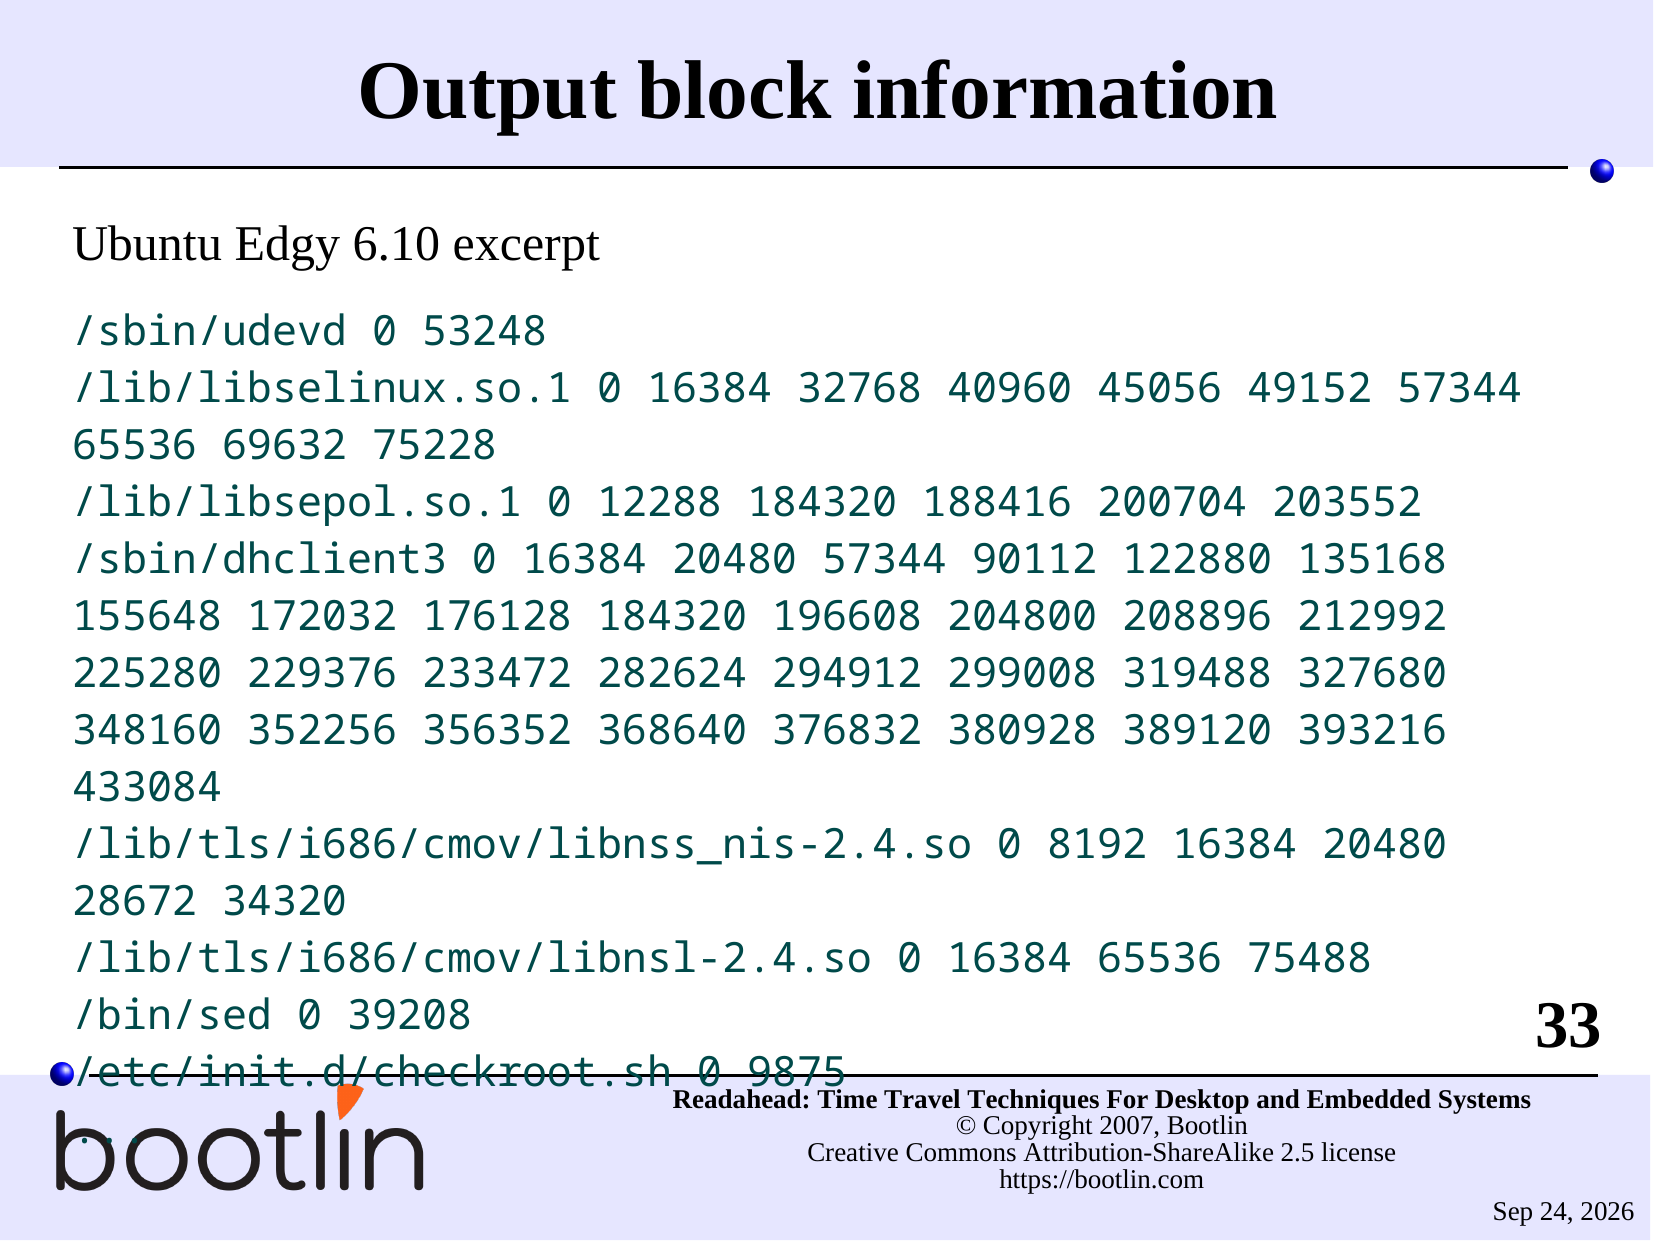

# Output block information
Ubuntu Edgy 6.10 excerpt
/sbin/udevd 0 53248
/lib/libselinux.so.1 0 16384 32768 40960 45056 49152 57344 65536 69632 75228
/lib/libsepol.so.1 0 12288 184320 188416 200704 203552
/sbin/dhclient3 0 16384 20480 57344 90112 122880 135168 155648 172032 176128 184320 196608 204800 208896 212992 225280 229376 233472 282624 294912 299008 319488 327680 348160 352256 356352 368640 376832 380928 389120 393216 433084
/lib/tls/i686/cmov/libnss_nis-2.4.so 0 8192 16384 20480 28672 34320
/lib/tls/i686/cmov/libnsl-2.4.so 0 16384 65536 75488
/bin/sed 0 39208
/etc/init.d/checkroot.sh 0 9875
...